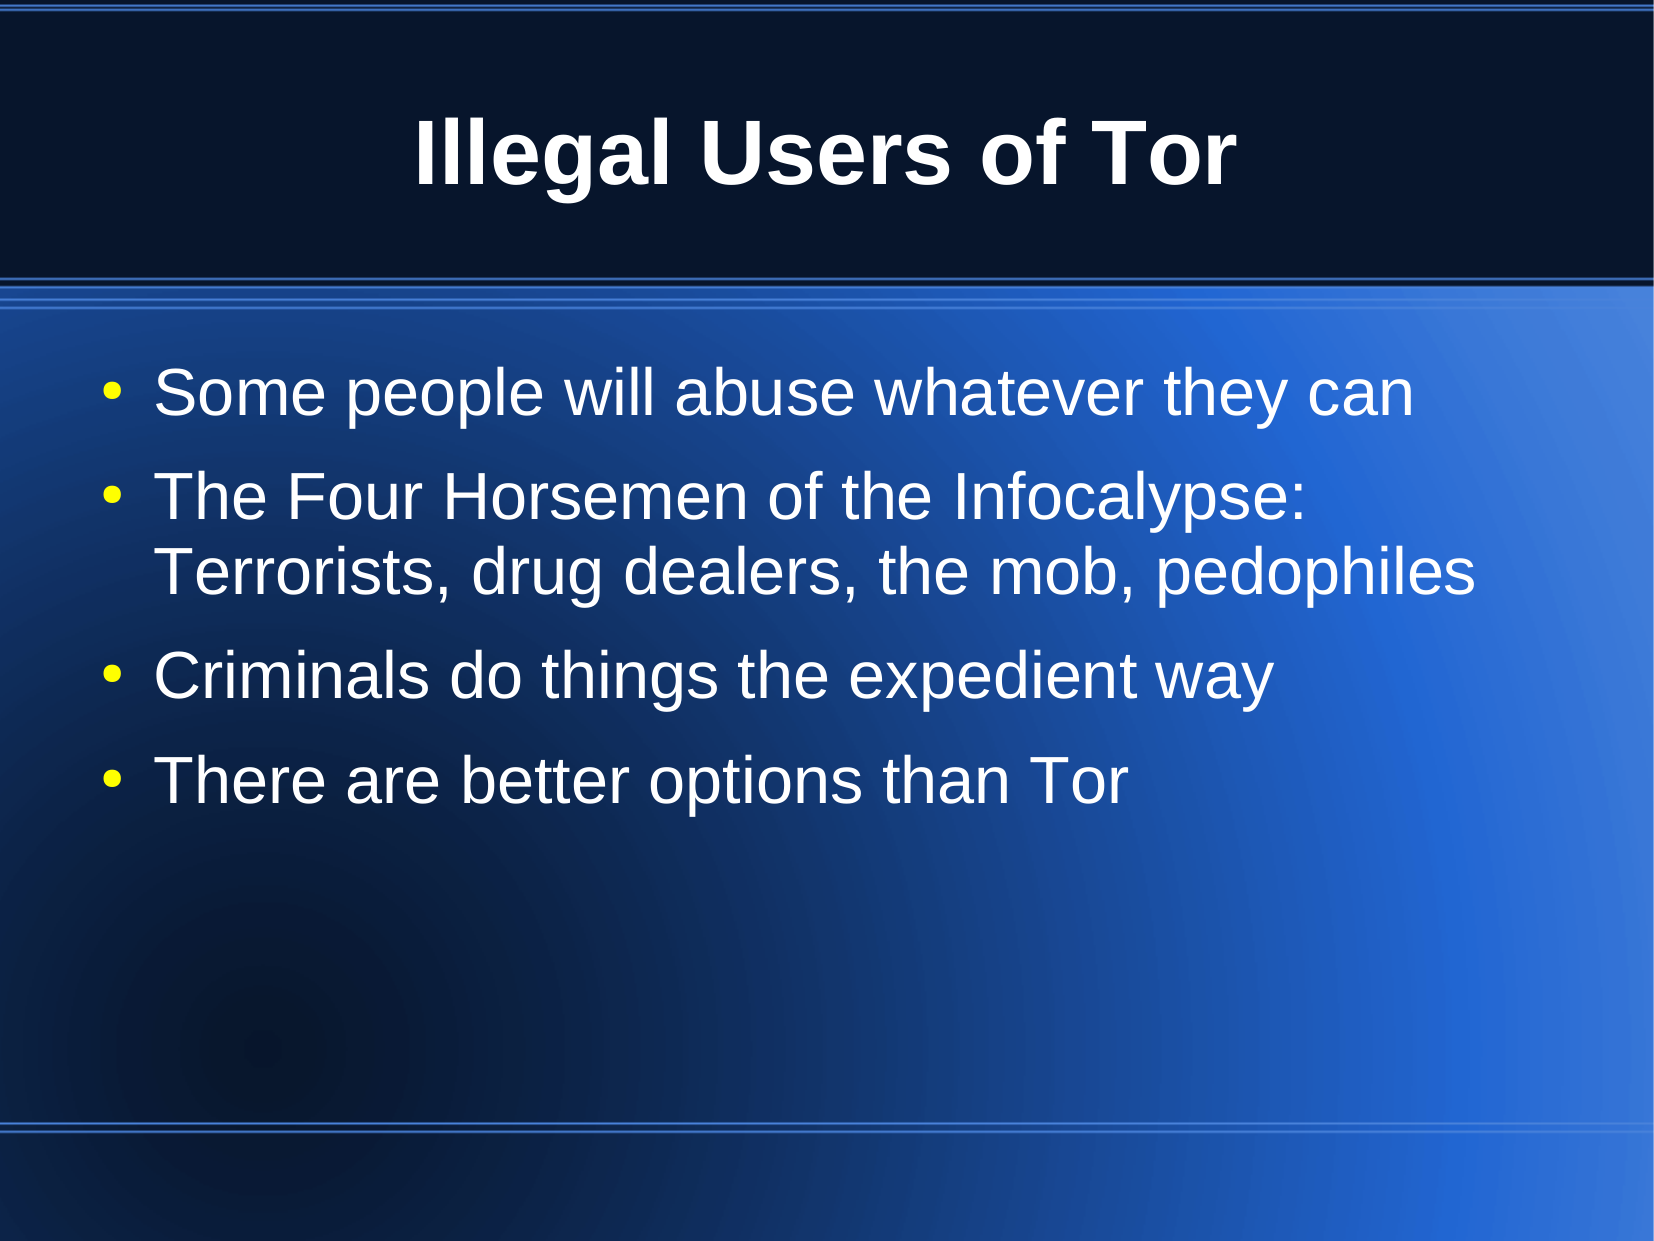

# Illegal Users of Tor
Some people will abuse whatever they can
The Four Horsemen of the Infocalypse: Terrorists, drug dealers, the mob, pedophiles
Criminals do things the expedient way
There are better options than Tor